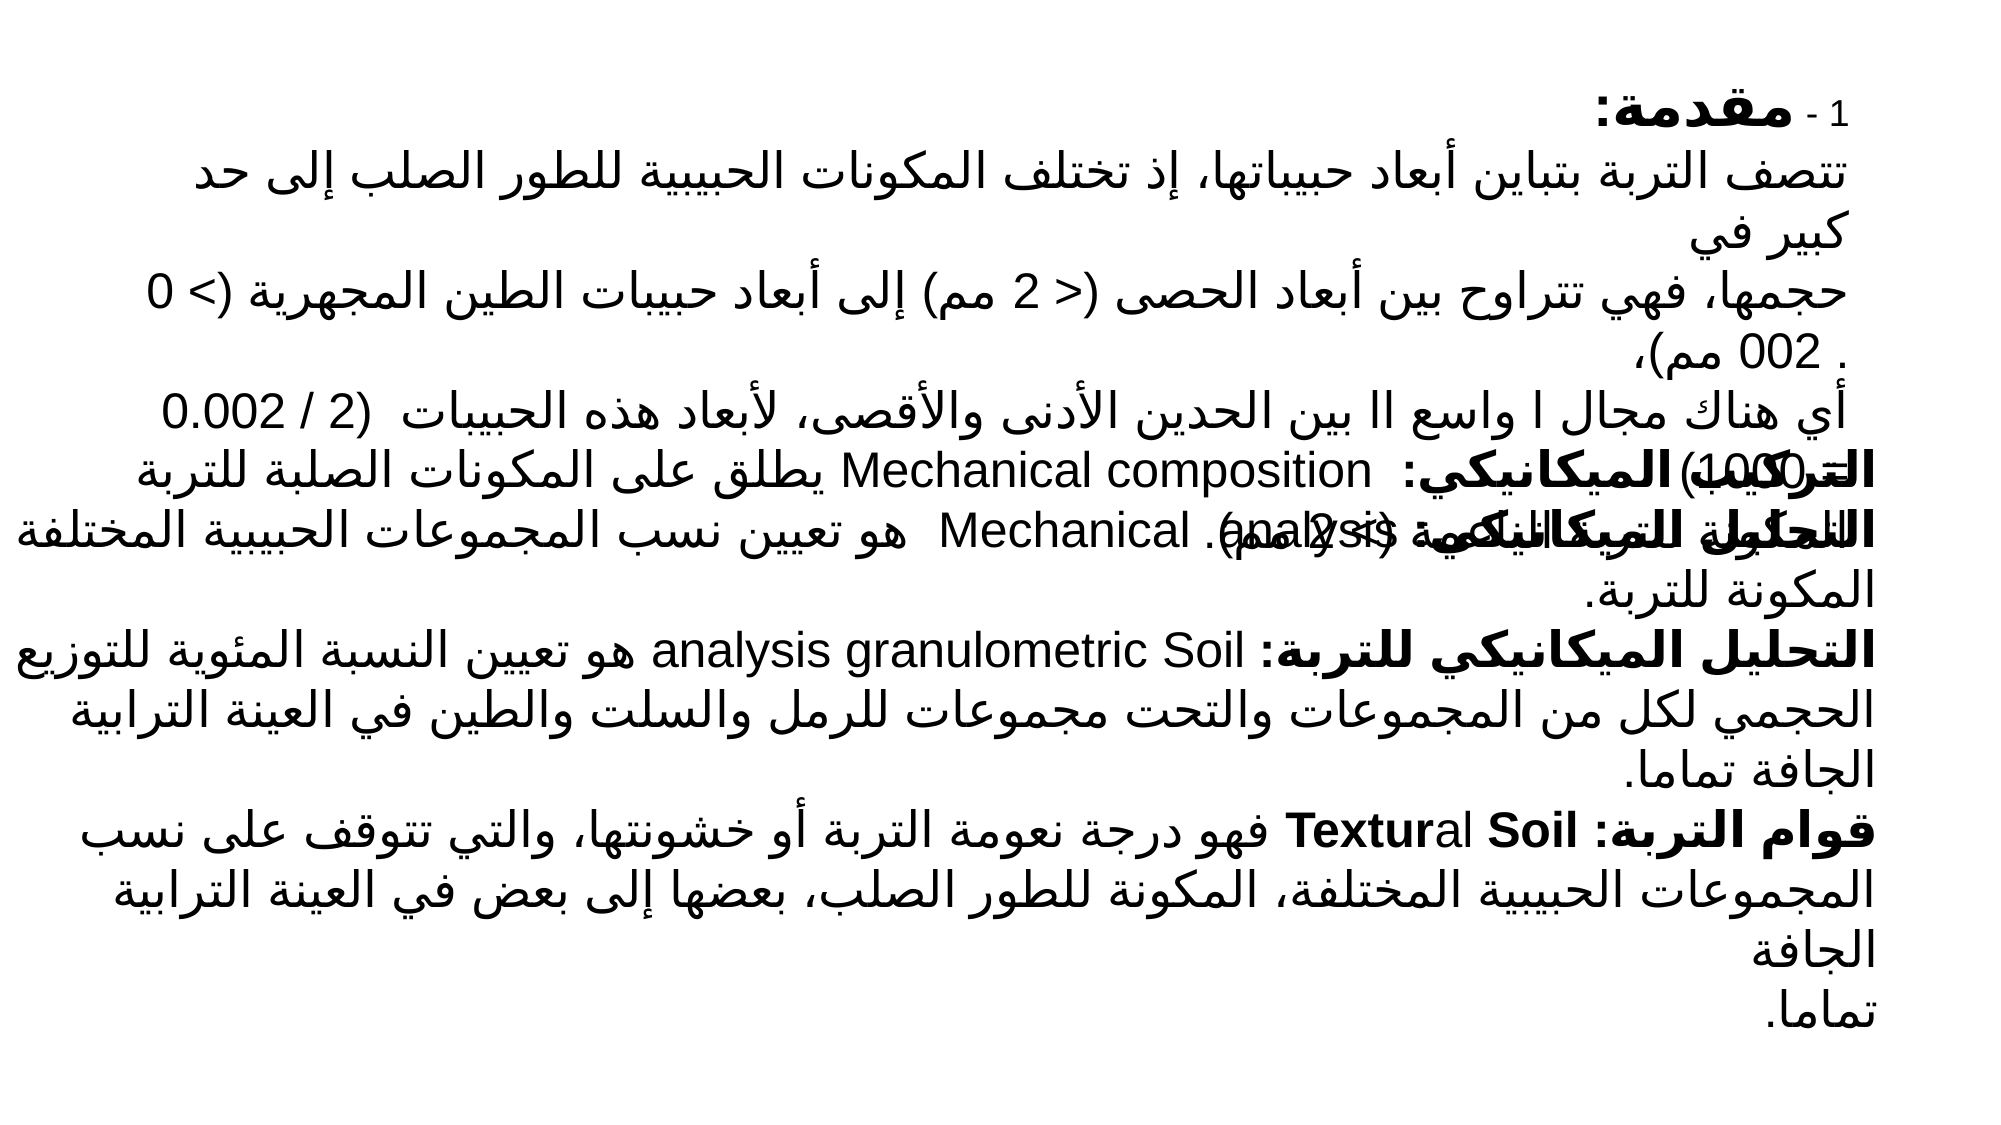

1 - مقدمة:
تتصف التربة بتباين أبعاد حبيباتها، إذ تختلف المكونات الحبيبية للطور الصلب إلى حد كبير في
حجمها، فهي تتراوح بين أبعاد الحصى (< 2 مم) إلى أبعاد حبيبات الطين المجهرية (> 0 . 002 مم)،
أي هناك مجال ا واسع اا بين الحدين الأدنى والأقصى، لأبعاد هذه الحبيبات (2 / 0.002 = 1000)
المكونة للتربة الناعمة (> 2 مم).
التركيب الميكانيكي: Mechanical composition يطلق على المكونات الصلبة للتربة
التحليل الميكانيكي: Mechanical analysis هو تعيين نسب المجموعات الحبيبية المختلفة المكونة للتربة.
التحليل الميكانيكي للتربة: analysis granulometric Soil هو تعيين النسبة المئوية للتوزيع
الحجمي لكل من المجموعات والتحت مجموعات للرمل والسلت والطين في العينة الترابية الجافة تماما.
قوام التربة: Textural Soil فهو درجة نعومة التربة أو خشونتها، والتي تتوقف على نسب
المجموعات الحبيبية المختلفة، المكونة للطور الصلب، بعضها إلى بعض في العينة الترابية الجافة
تماما.